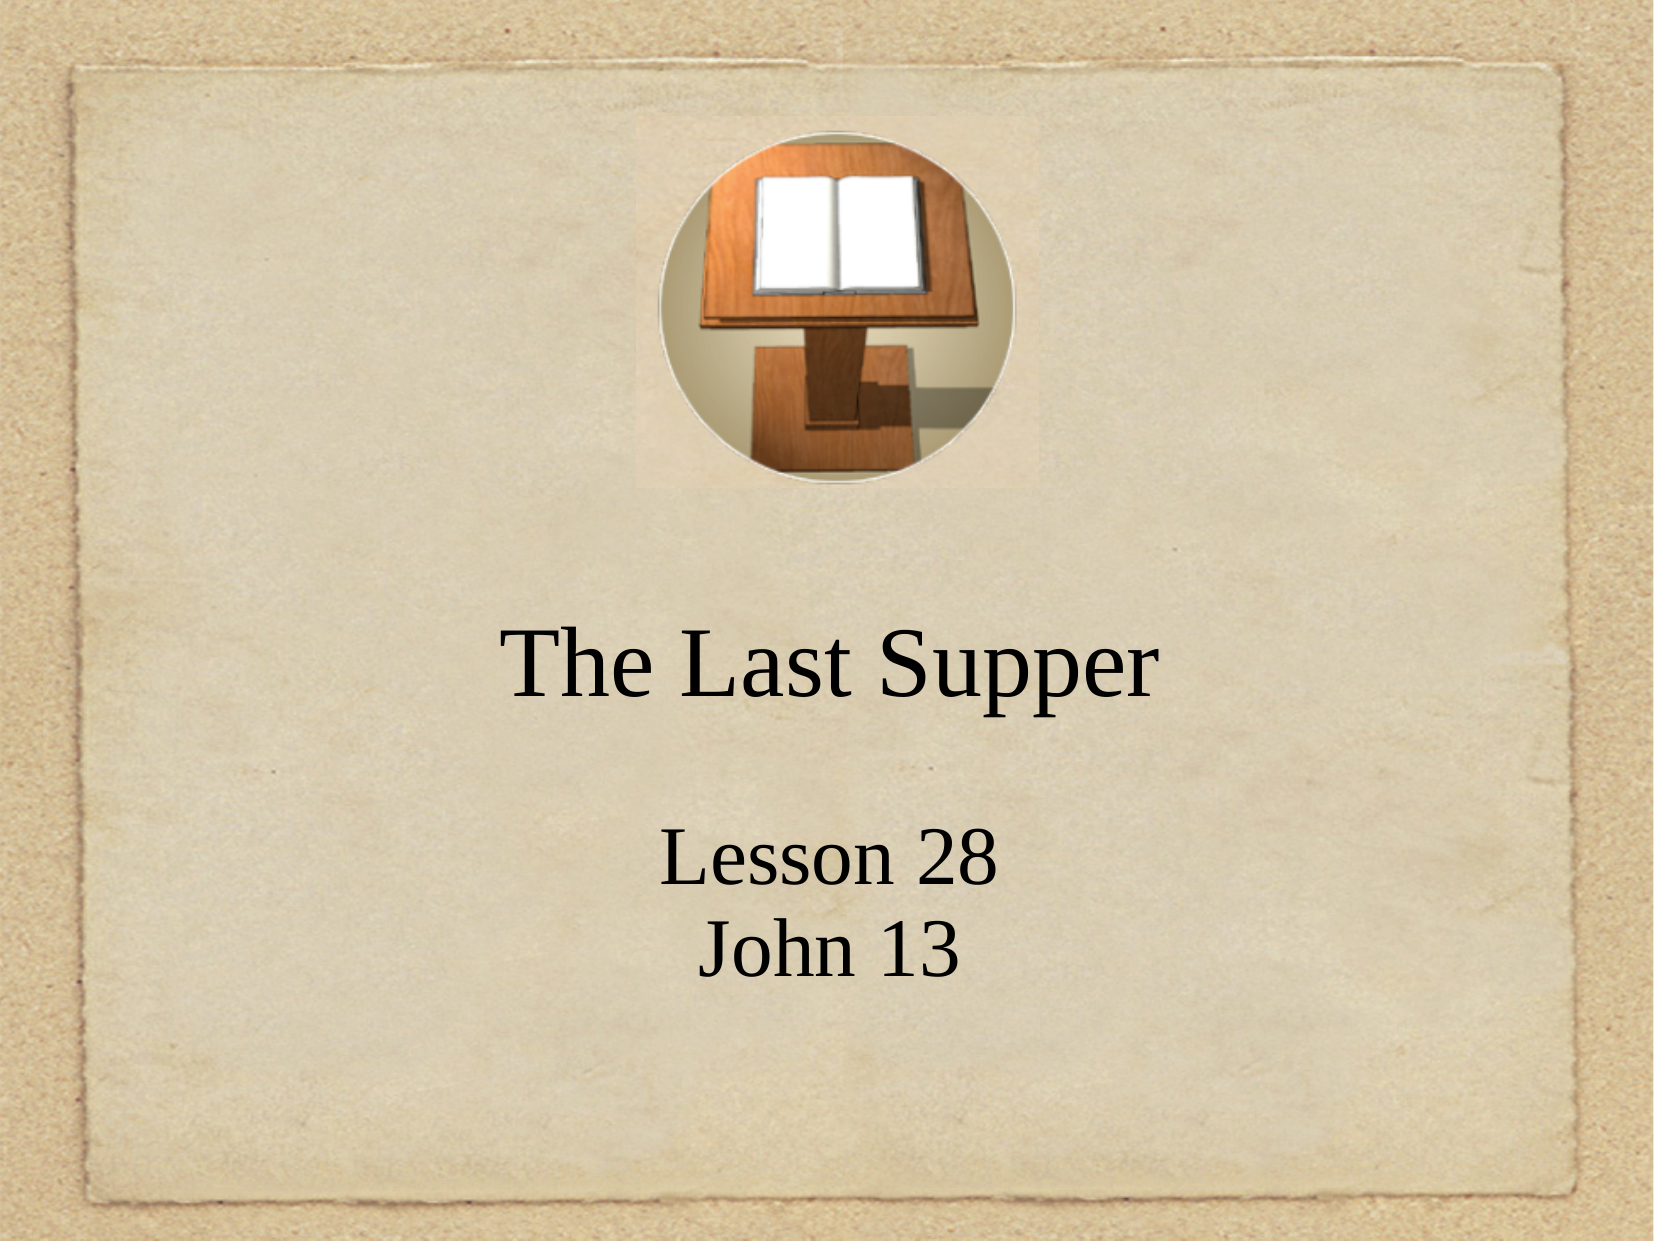

#
The Last Supper
Lesson 28
John 13